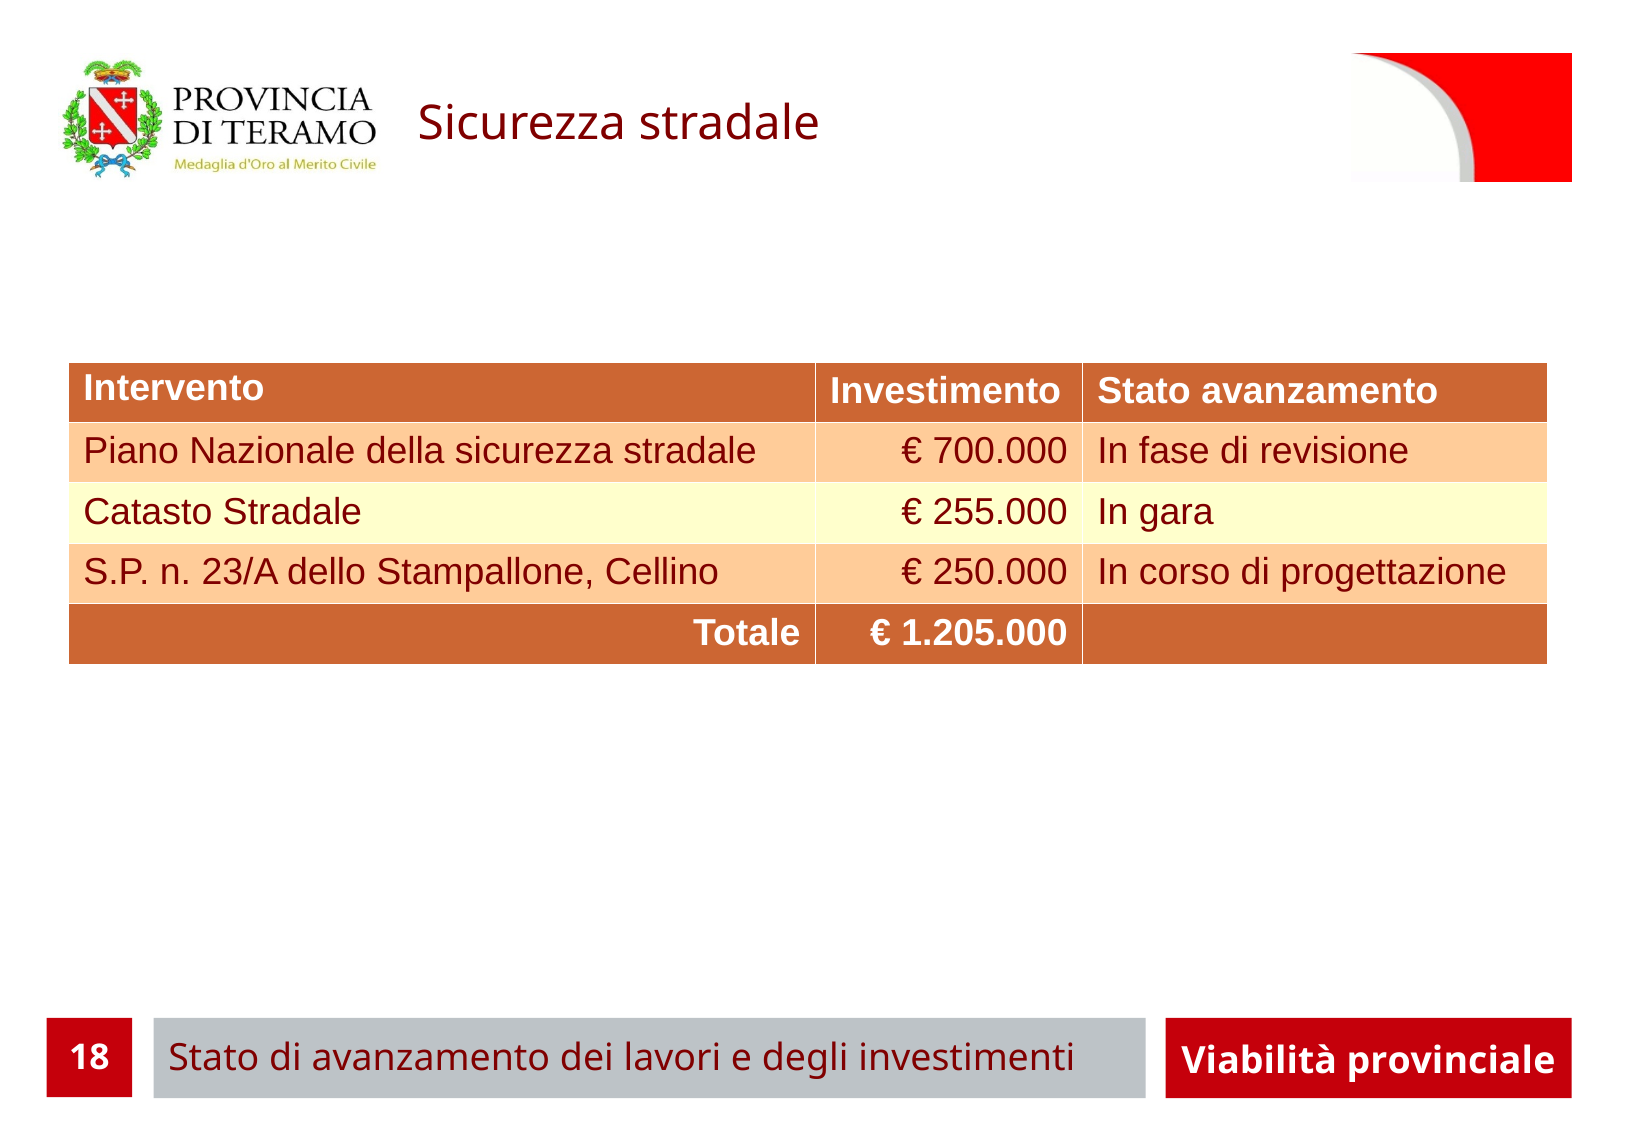

# Sicurezza stradale
| Intervento | Investimento | Stato avanzamento |
| --- | --- | --- |
| Piano Nazionale della sicurezza stradale | € 700.000 | In fase di revisione |
| Catasto Stradale | € 255.000 | In gara |
| S.P. n. 23/A dello Stampallone, Cellino | € 250.000 | In corso di progettazione |
| Totale | € 1.205.000 | |
18